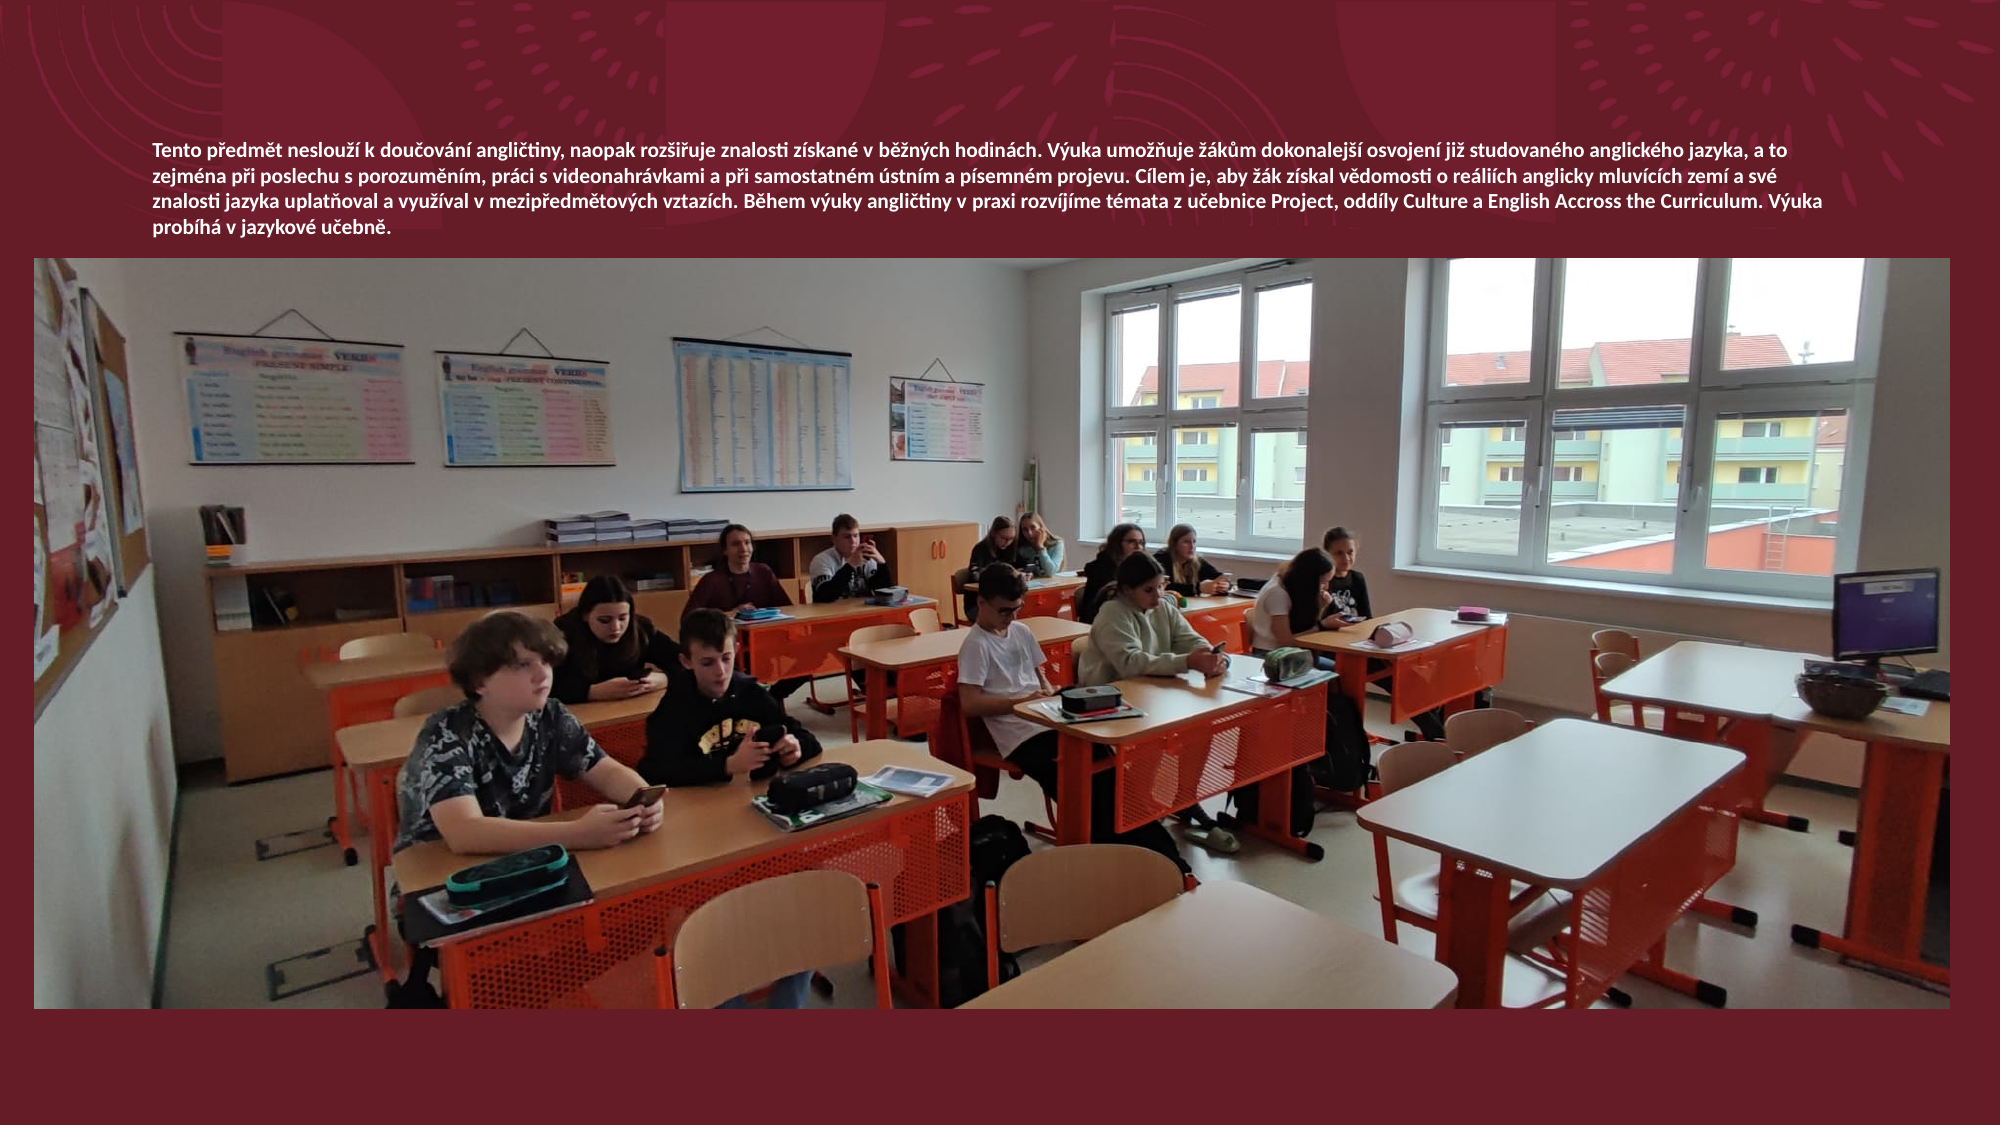

# Tento předmět neslouží k doučování angličtiny, naopak rozšiřuje znalosti získané v běžných hodinách. Výuka umožňuje žákům dokonalejší osvojení již studovaného anglického jazyka, a to zejména při poslechu s porozuměním, práci s videonahrávkami a při samostatném ústním a písemném projevu. Cílem je, aby žák získal vědomosti o reáliích anglicky mluvících zemí a své znalosti jazyka uplatňoval a využíval v mezipředmětových vztazích. Během výuky angličtiny v praxi rozvíjíme témata z učebnice Project, oddíly Culture a English Accross the Curriculum. Výuka probíhá v jazykové učebně.